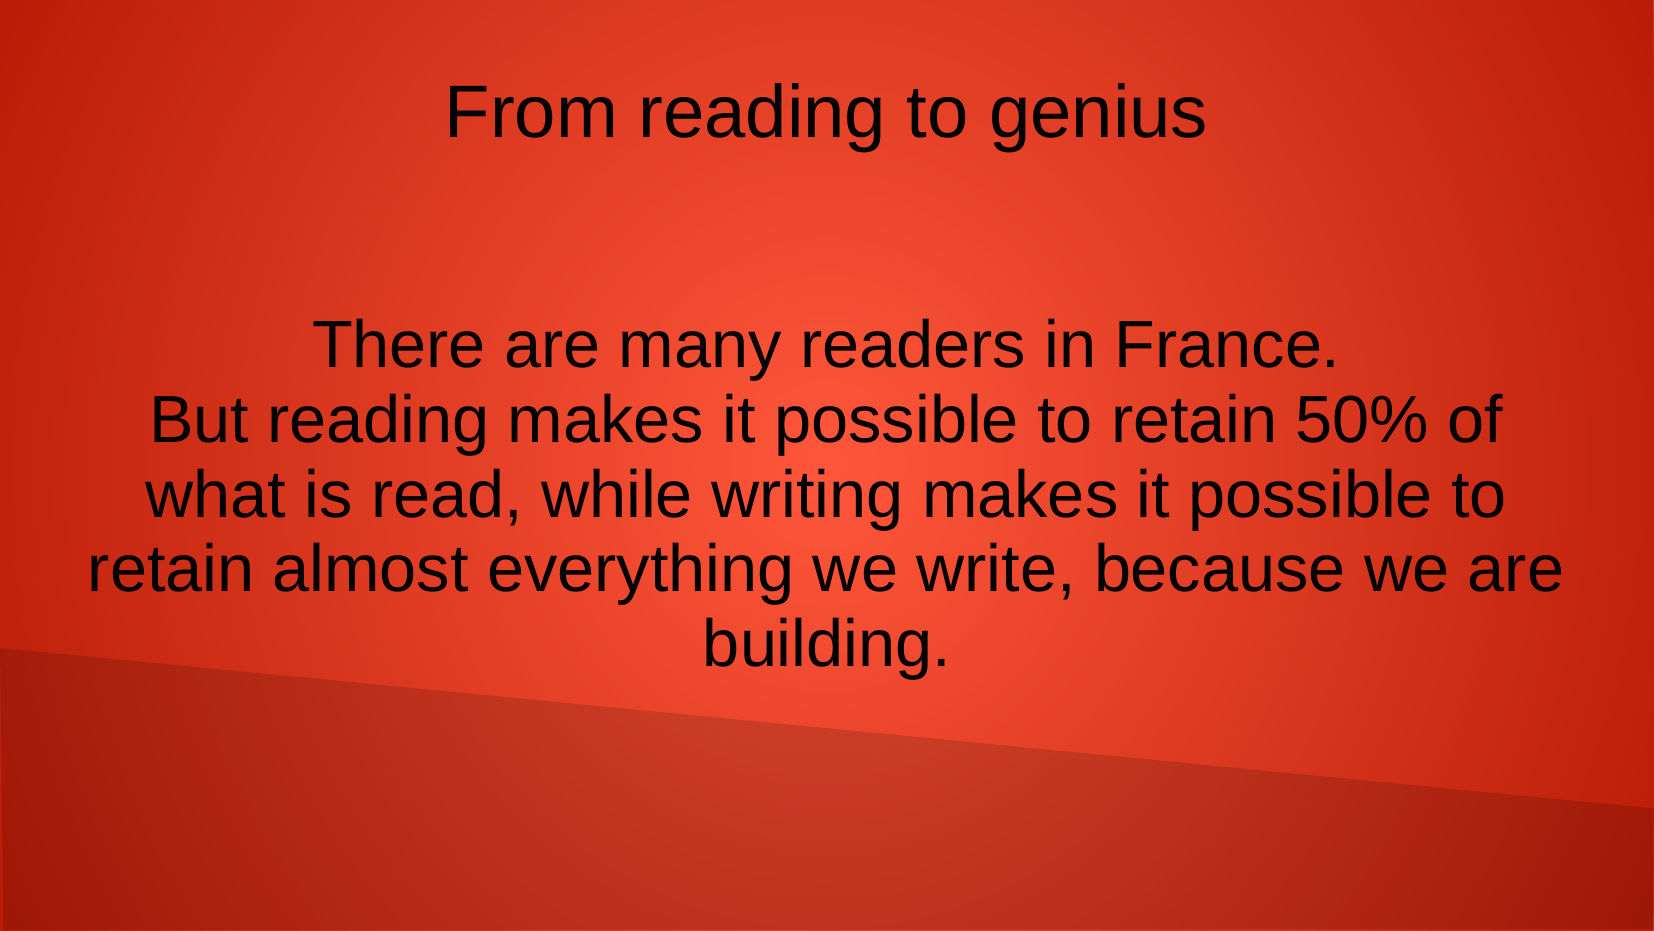

# From reading to genius
There are many readers in France.
But reading makes it possible to retain 50% of what is read, while writing makes it possible to retain almost everything we write, because we are building.